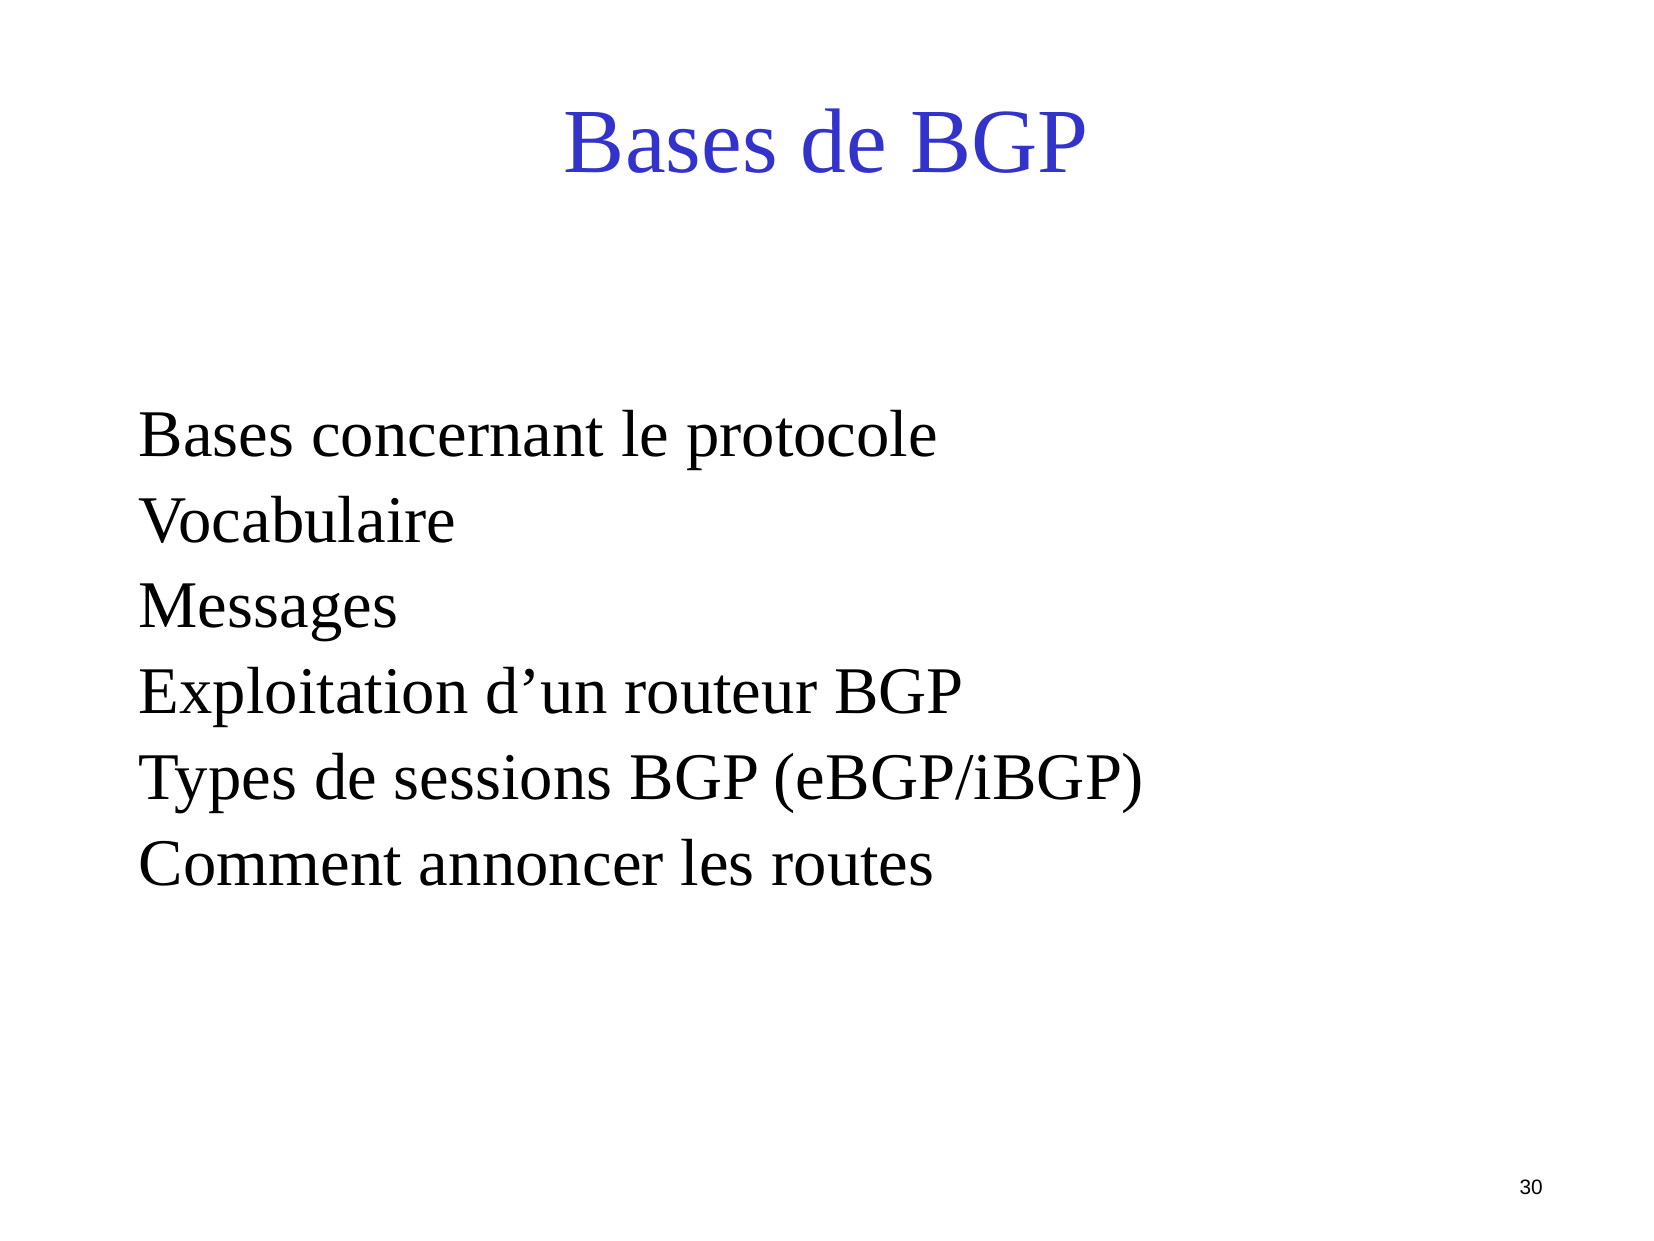

# Bases de BGP
Bases concernant le protocole
Vocabulaire
Messages
Exploitation d’un routeur BGP
Types de sessions BGP (eBGP/iBGP)‏
Comment annoncer les routes